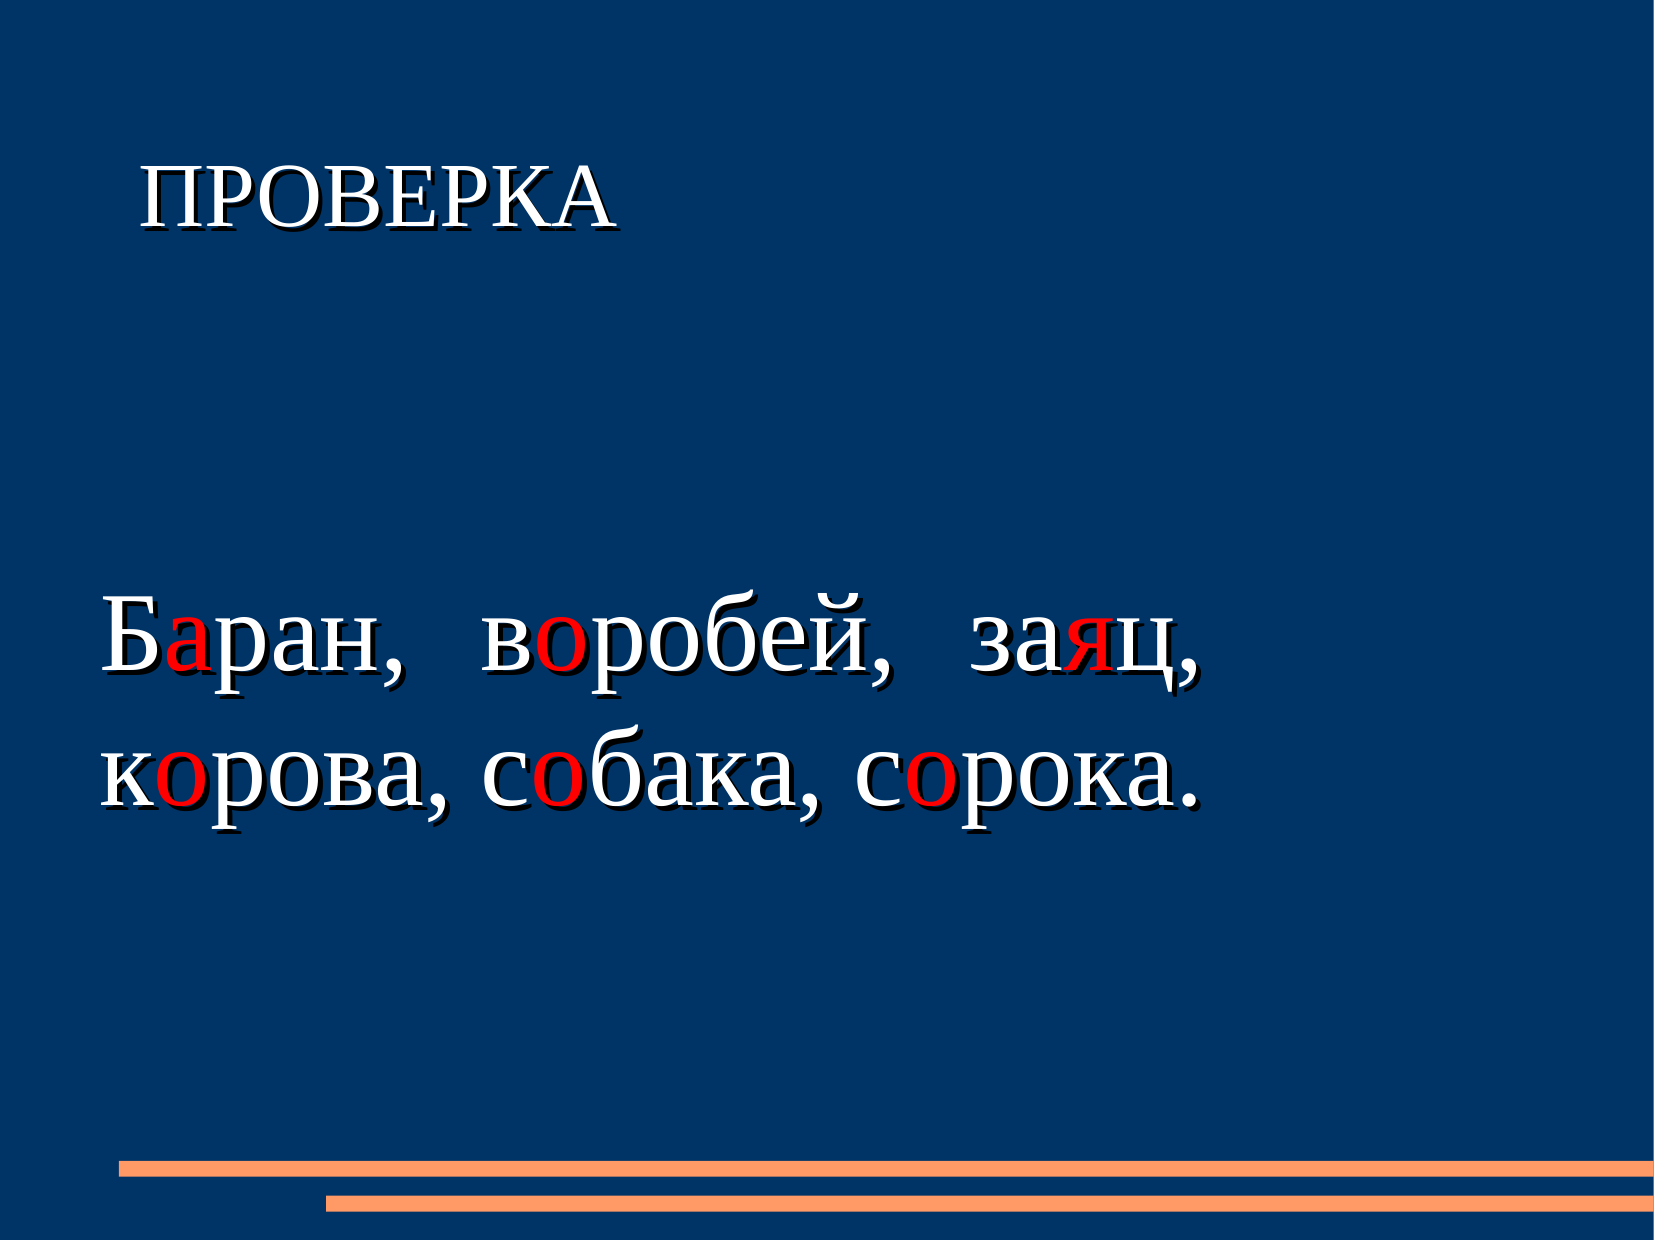

# ПРОВЕРКА
Баран, воробей, заяц, корова, собака, сорока.